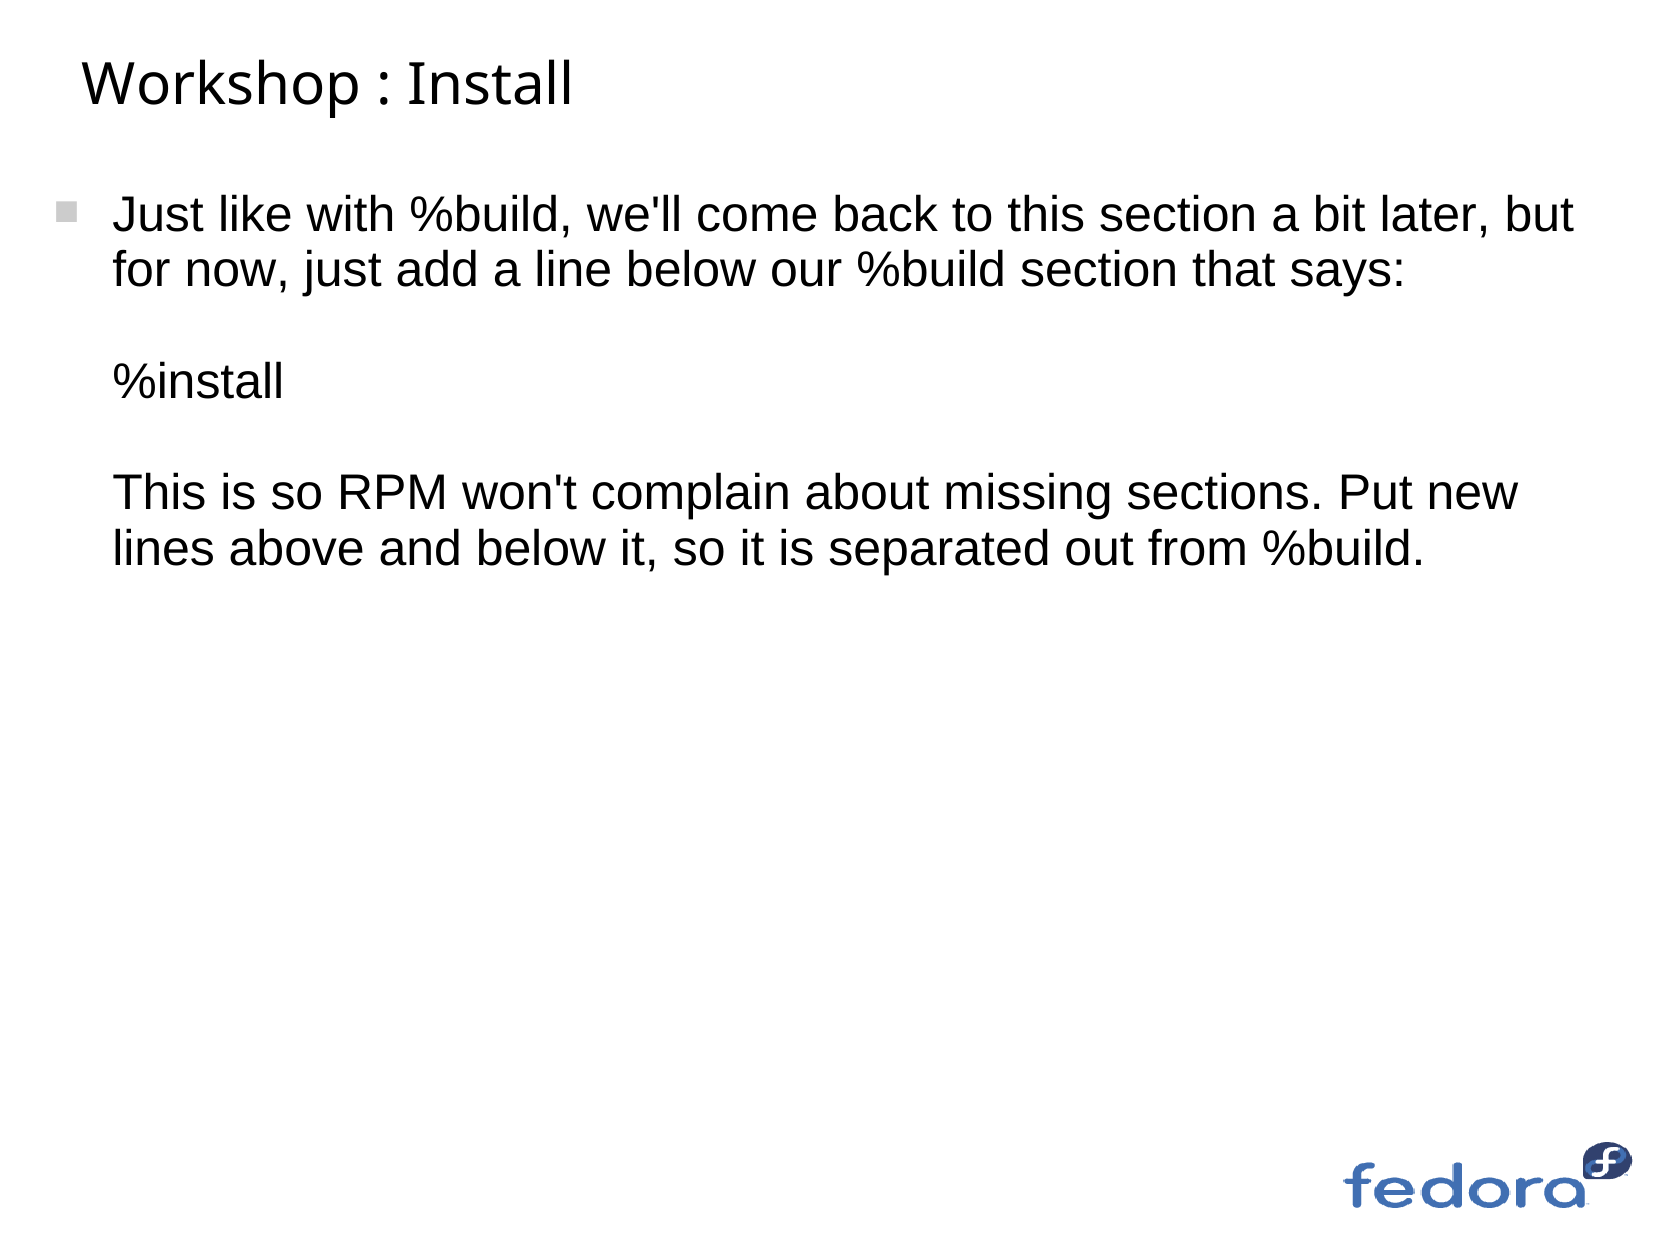

# Workshop : Install
Just like with %build, we'll come back to this section a bit later, but for now, just add a line below our %build section that says:
%install
This is so RPM won't complain about missing sections. Put new lines above and below it, so it is separated out from %build.